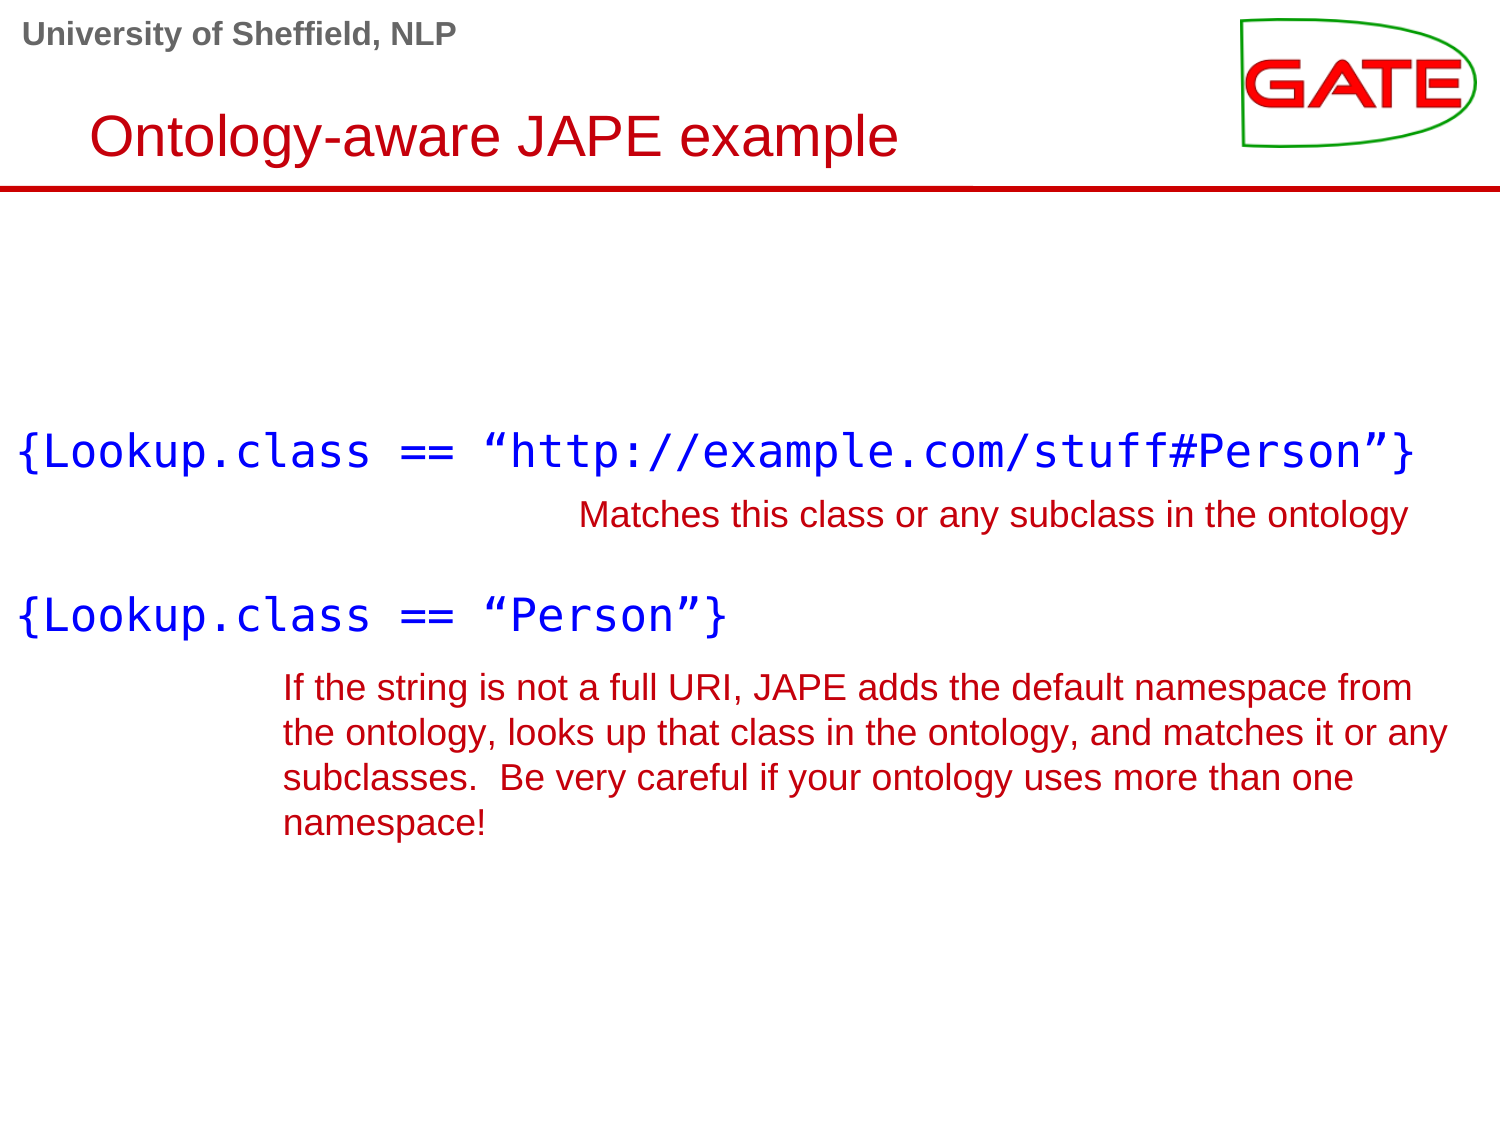

# Ontology-aware JAPE example
Ontology-aware JAPE applies only to a feature named “class” and only if the PR's ontology parameter is set.
{Lookup.class == “http://example.com/stuff#Person”}
{Lookup.class == “Person”}
Matches this class or any subclass in the ontology
If the string is not a full URI, JAPE adds the default namespace from the ontology, looks up that class in the ontology, and matches it or any subclasses. Be very careful if your ontology uses more than one namespace!
These rules apply equally to the string in the JAPE rule and in the value of the annotation's class feature.